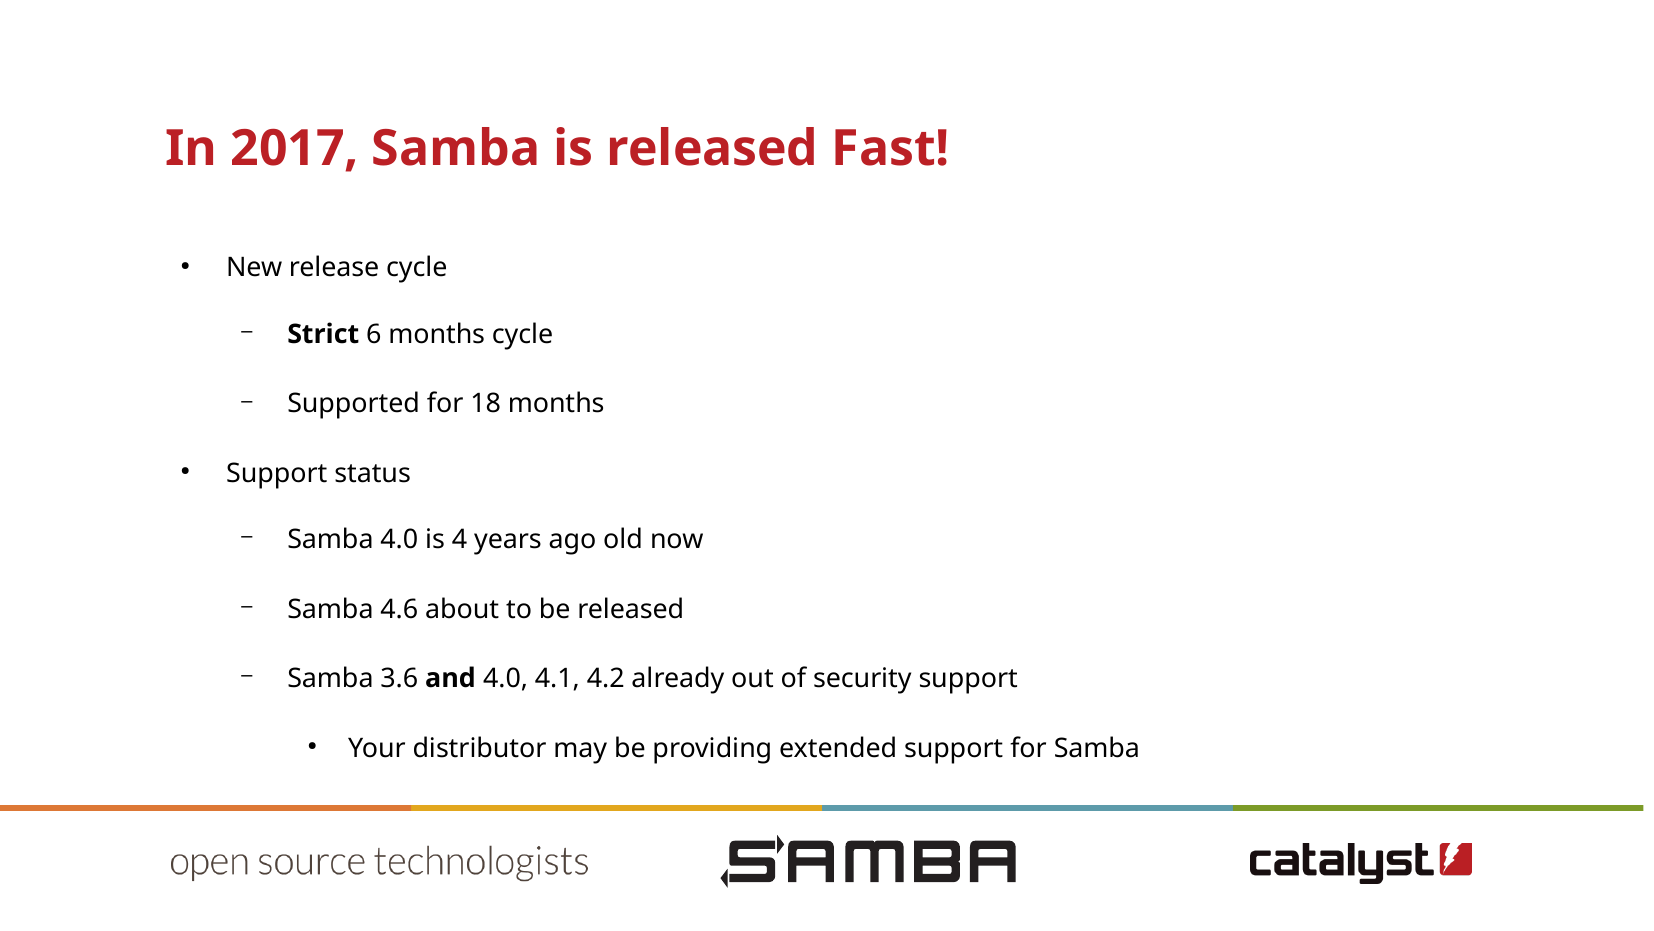

# In 2017, Samba is released Fast!
New release cycle
Strict 6 months cycle
Supported for 18 months
Support status
Samba 4.0 is 4 years ago old now
Samba 4.6 about to be released
Samba 3.6 and 4.0, 4.1, 4.2 already out of security support
Your distributor may be providing extended support for Samba